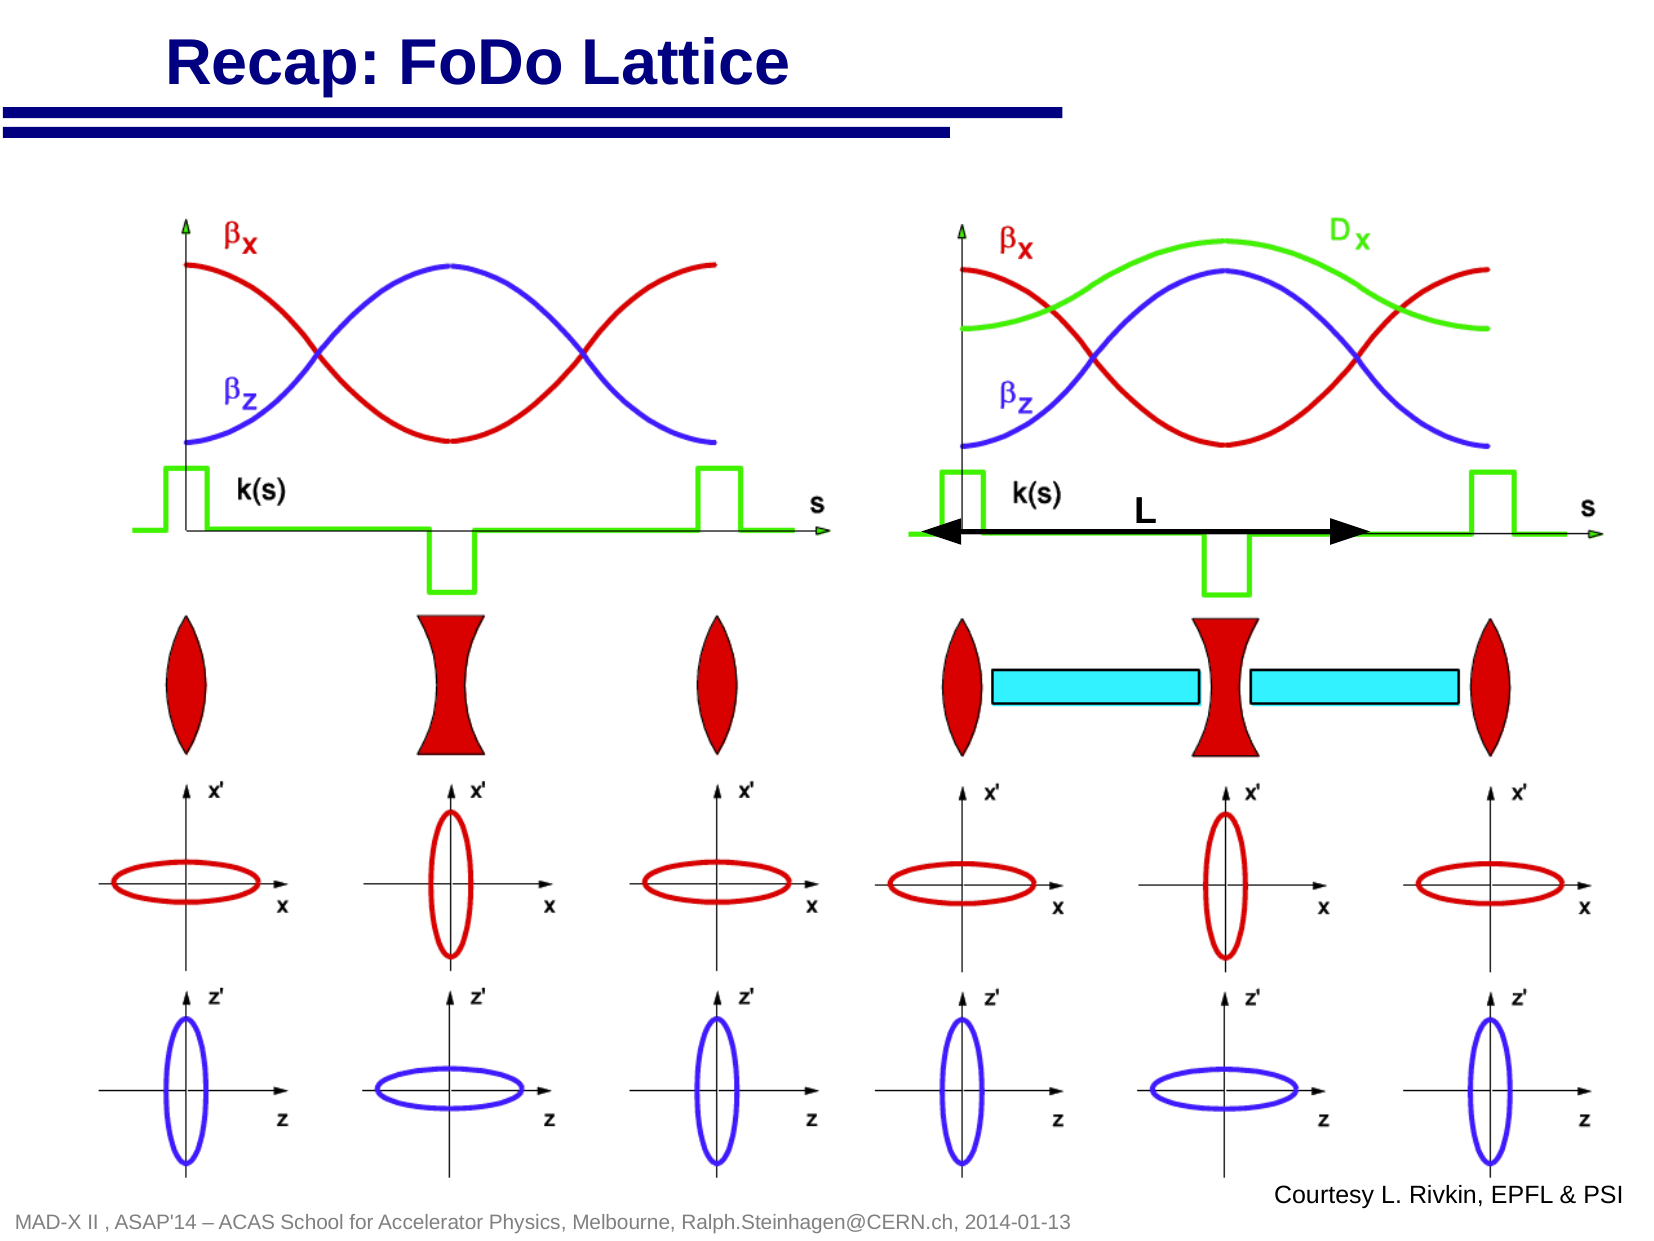

# Recap: FoDo Lattice
L
Courtesy L. Rivkin, EPFL & PSI